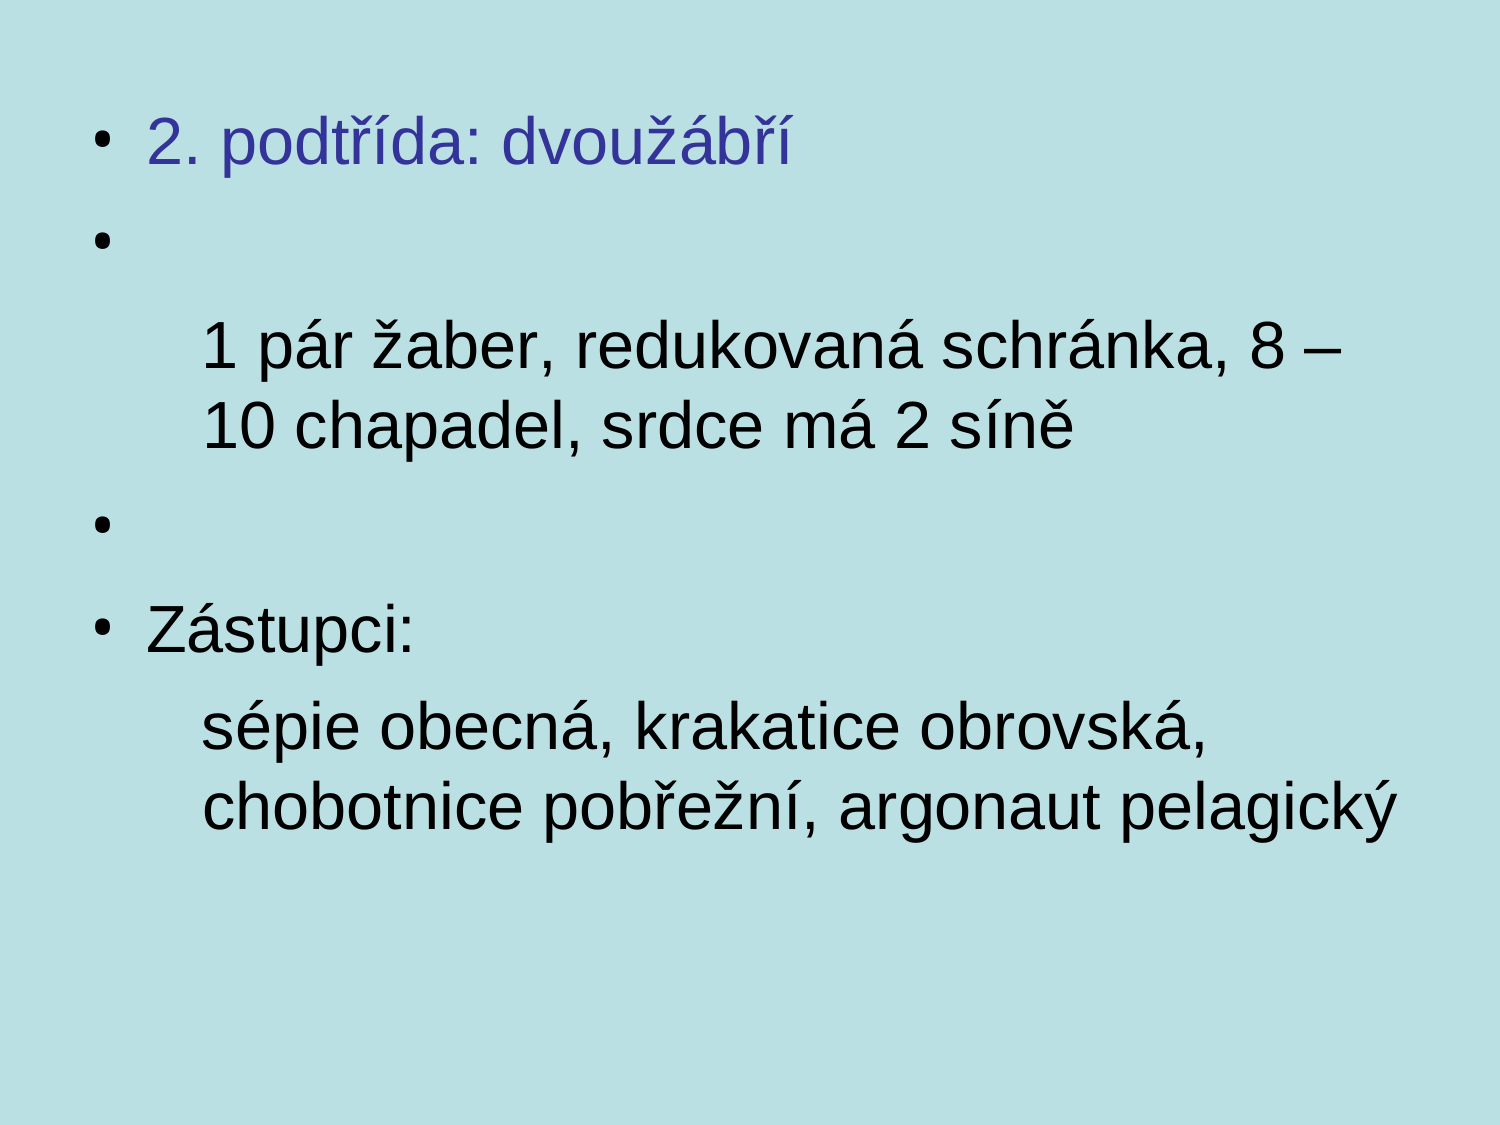

#
2. podtřída: dvoužábří
 1 pár žaber, redukovaná schránka, 8 – 10 chapadel, srdce má 2 síně
Zástupci:
 sépie obecná, krakatice obrovská, chobotnice pobřežní, argonaut pelagický